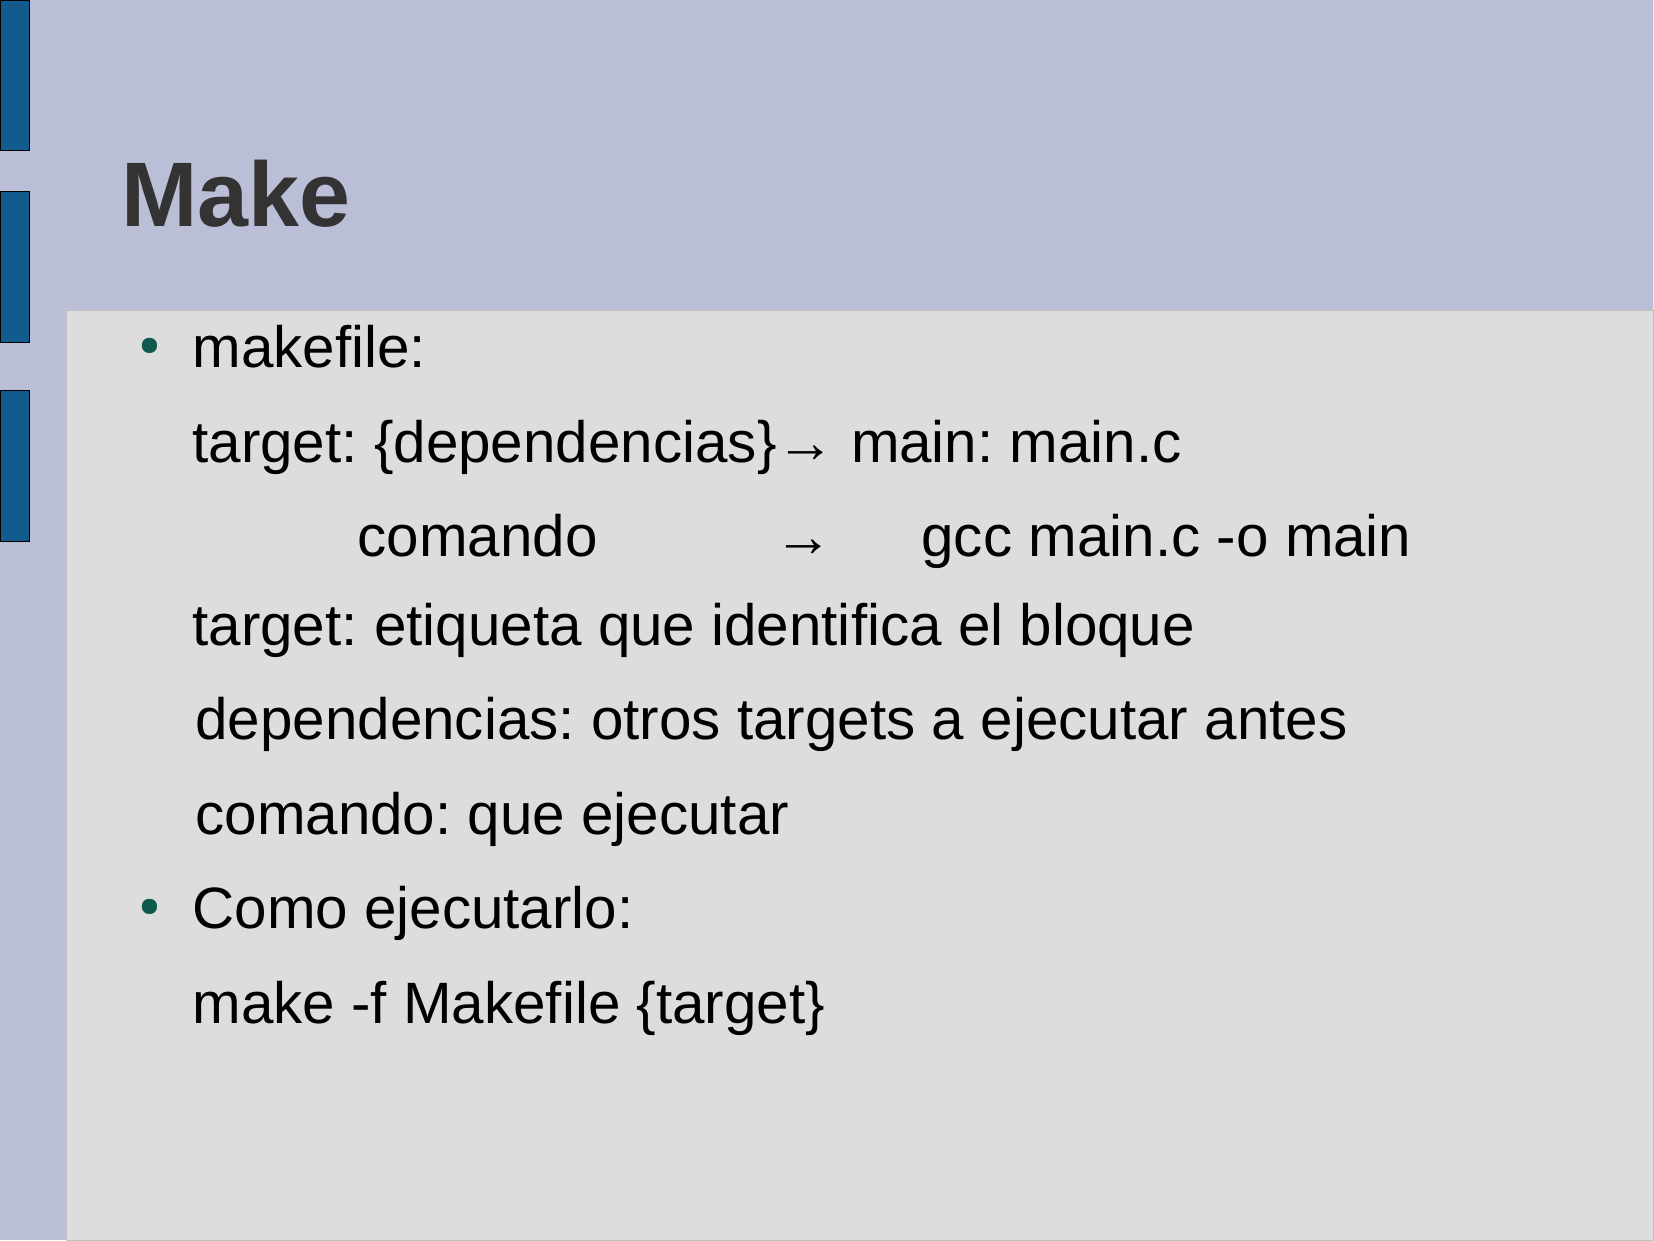

# Make
makefile:
target: {dependencias}→ main: main.c
comando			→ 	gcc main.c -o main
target: etiqueta que identifica el bloque
 	dependencias: otros targets a ejecutar antes
 	comando: que ejecutar
Como ejecutarlo:
make -f Makefile {target}